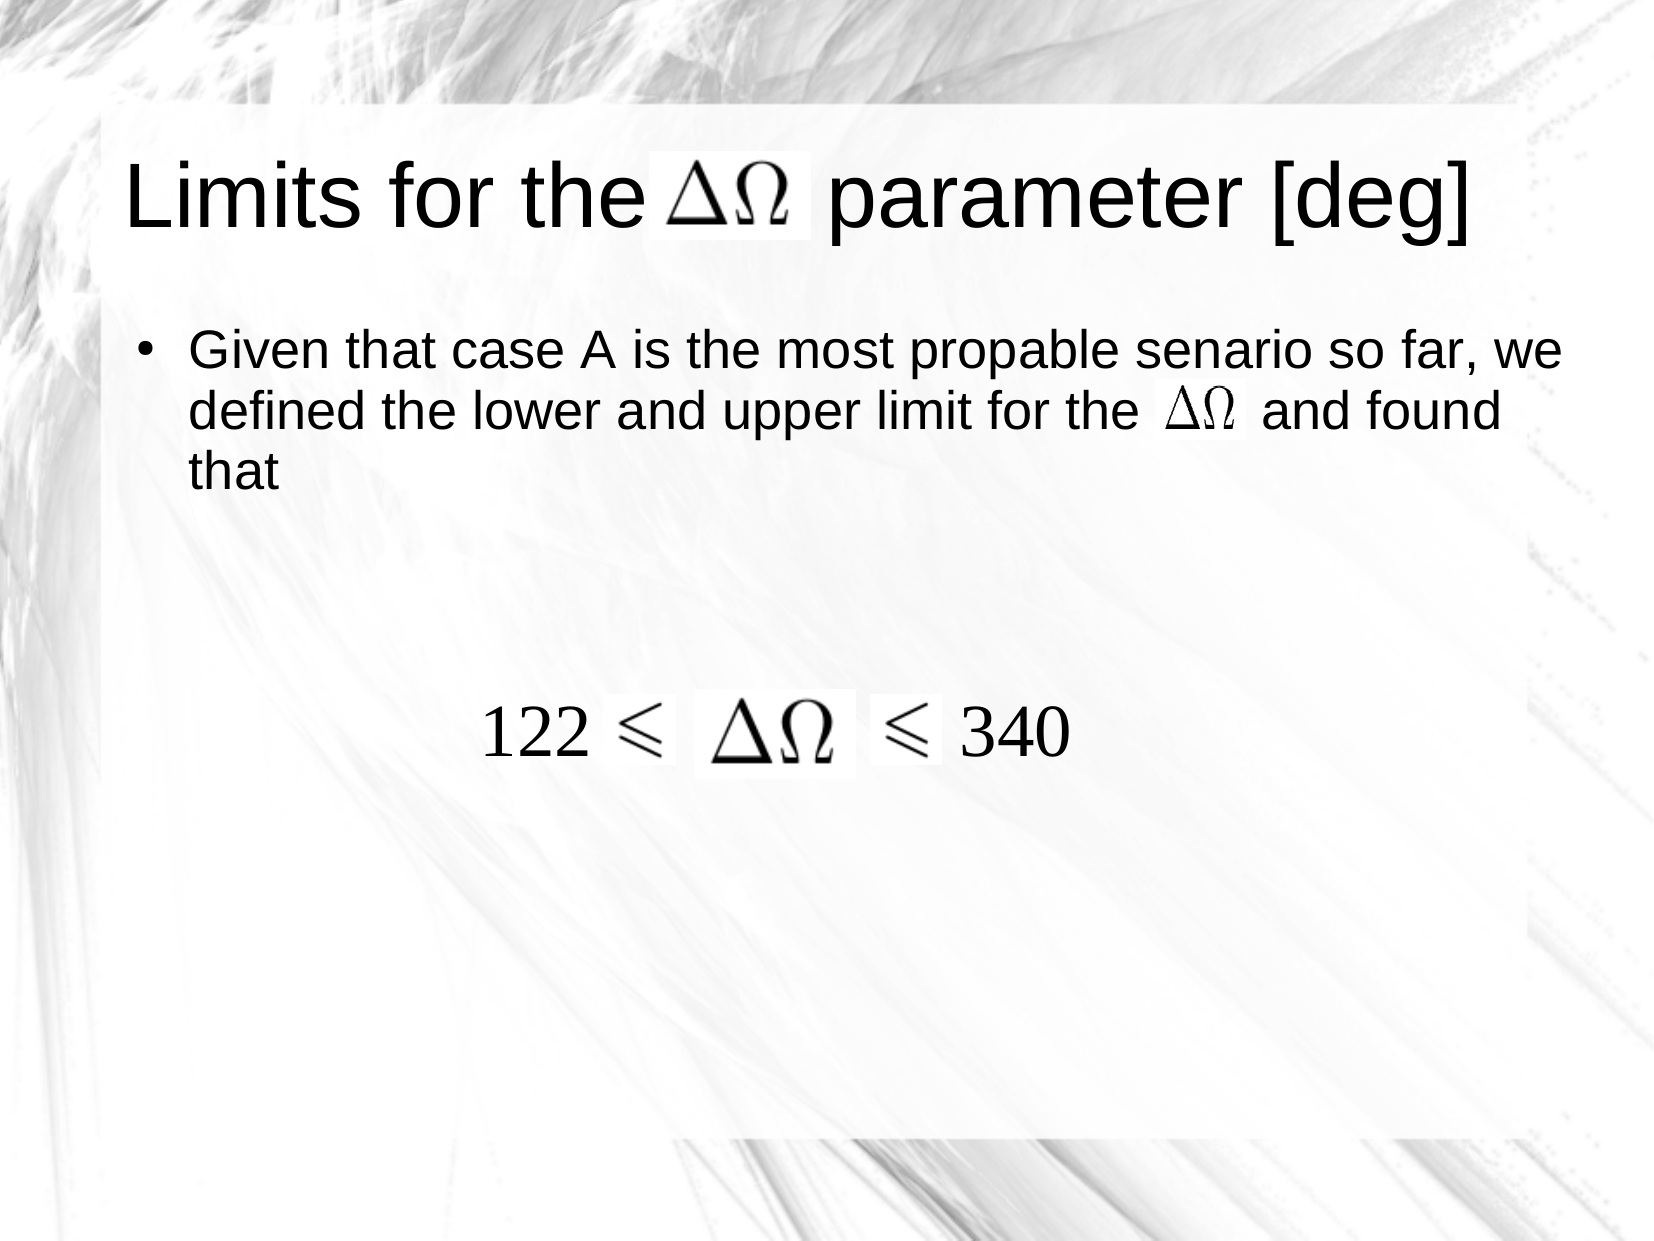

# Limits for the parameter [deg]
Given that case A is the most propable senario so far, we defined the lower and upper limit for the and found that
122
340